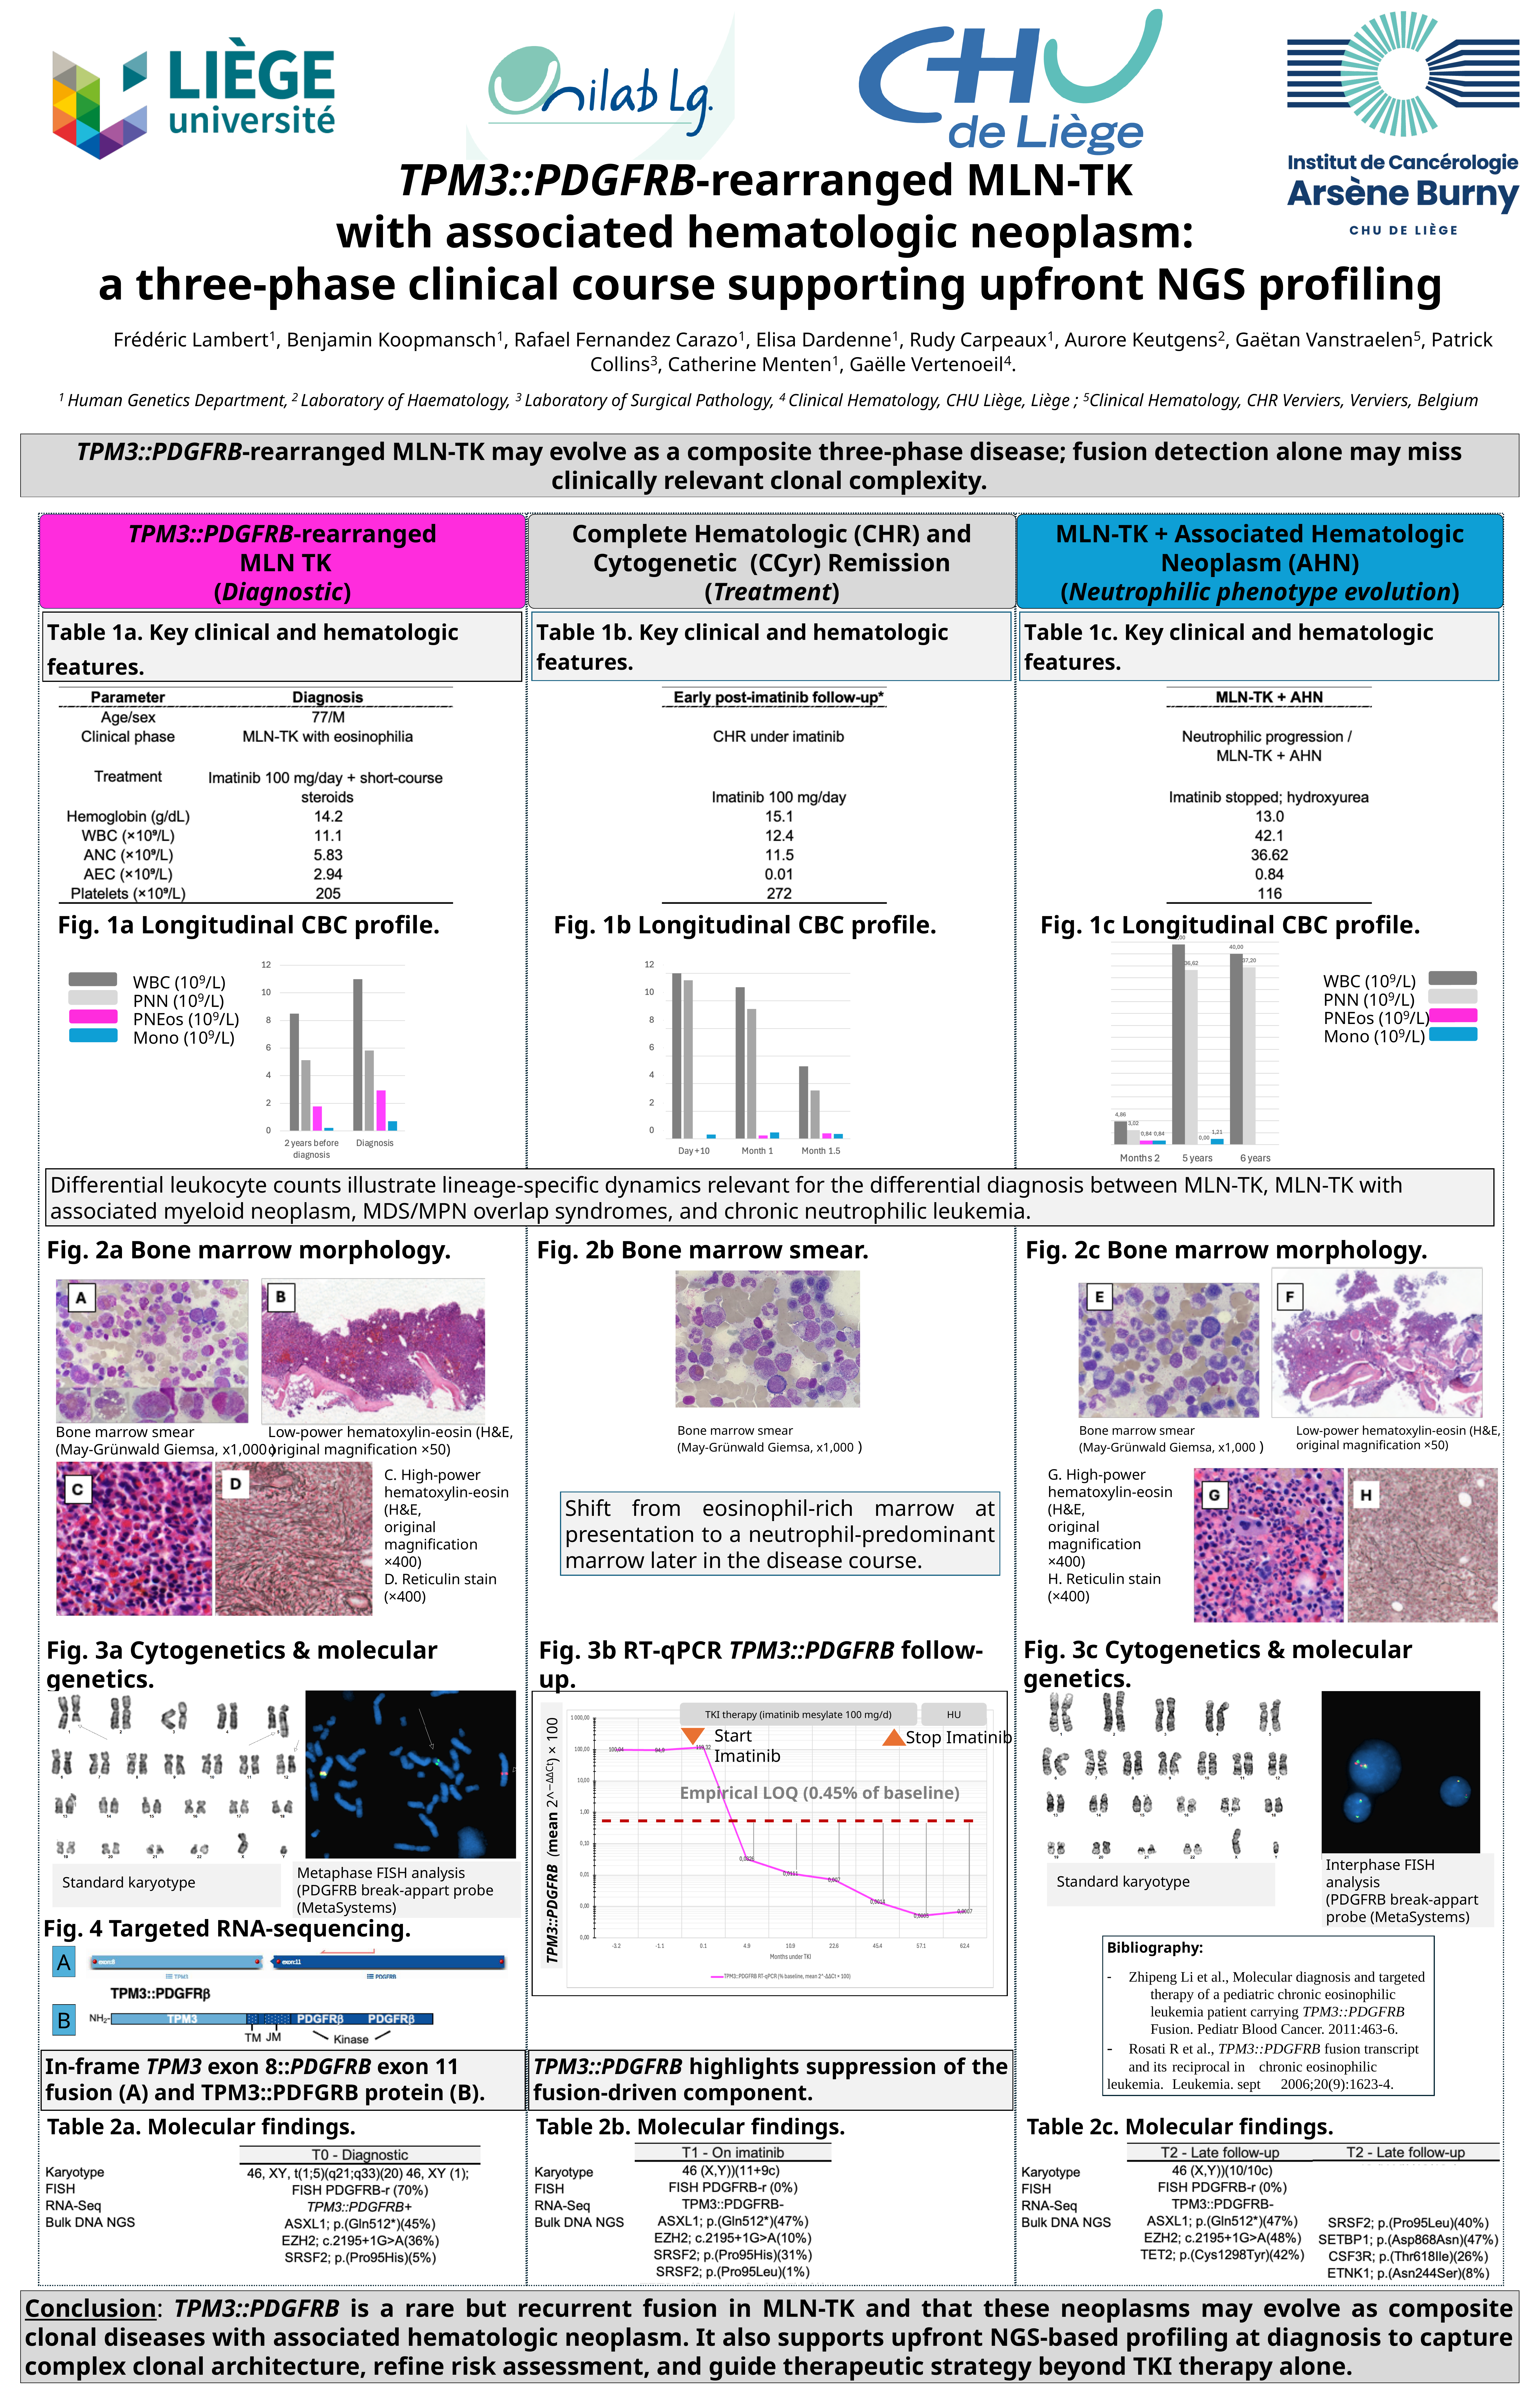

TPM3::PDGFRB-rearranged MLN-TK
with associated hematologic neoplasm:
a three-phase clinical course supporting upfront NGS profiling
Frédéric Lambert1, Benjamin Koopmansch1, Rafael Fernandez Carazo1, Elisa Dardenne1, Rudy Carpeaux1, Aurore Keutgens2, Gaëtan Vanstraelen5, Patrick Collins3, Catherine Menten1, Gaëlle Vertenoeil4.
1 Human Genetics Department, 2 Laboratory of Haematology, 3 Laboratory of Surgical Pathology, 4 Clinical Hematology, CHU Liège, Liège ; 5Clinical Hematology, CHR Verviers, Verviers, Belgium
TPM3::PDGFRB-rearranged MLN-TK may evolve as a composite three-phase disease; fusion detection alone may miss clinically relevant clonal complexity.
TPM3::PDGFRB-rearranged
 MLN TK
(Diagnostic)
Complete Hematologic (CHR) and Cytogenetic (CCyr) Remission
(Treatment)
MLN-TK + Associated Hematologic Neoplasm (AHN)
(Neutrophilic phenotype evolution)
Table 1a. Key clinical and hematologic
features.
Table 1b. Key clinical and hematologic features.
Table 1c. Key clinical and hematologic features.
Fig. 1a Longitudinal CBC profile.
Fig. 1b Longitudinal CBC profile.
Fig. 1c Longitudinal CBC profile.
WBC (109/L)
PNN (109/L)
PNEos (109/L)
Mono (109/L)
WBC (109/L)
PNN (109/L)
PNEos (109/L)
Mono (109/L)
Differential leukocyte counts illustrate lineage-specific dynamics relevant for the differential diagnosis between MLN-TK, MLN-TK with associated myeloid neoplasm, MDS/MPN overlap syndromes, and chronic neutrophilic leukemia.
Fig. 2a Bone marrow morphology.
Fig. 2b Bone marrow smear.
Fig. 2c Bone marrow morphology.
Bone marrow smear
(May-Grünwald Giemsa, x1,000 )
Low-power hematoxylin-eosin (H&E,
original magnification ×50)
Bone marrow smear
(May-Grünwald Giemsa, x1,000 )
Bone marrow smear
(May-Grünwald Giemsa, x1,000 )
Low-power hematoxylin-eosin (H&E,
original magnification ×50)
G. High-power hematoxylin-eosin (H&E,
original magnification ×400)
H. Reticulin stain (×400)
C. High-power hematoxylin-eosin (H&E,
original magnification ×400)
D. Reticulin stain (×400)
Shift from eosinophil-rich marrow at presentation to a neutrophil-predominant marrow later in the disease course.
Fig. 3c Cytogenetics & molecular genetics.
Fig. 3a Cytogenetics & molecular genetics.
Fig. 3b RT-qPCR TPM3::PDGFRB follow-up.
TKI therapy (imatinib mesylate 100 mg/d)
HU
Start Imatinib
Stop Imatinib
Empirical LOQ (0.45% of baseline)
TPM3::PDGFRB (mean 2^−ΔΔCt) × 100
Interphase FISH analysis
(PDGFRB break-appart probe (MetaSystems)
Metaphase FISH analysis (PDGFRB break-appart probe (MetaSystems)
 Standard karyotype
 Standard karyotype
Fig. 4 Targeted RNA-sequencing.
Bibliography:
Zhipeng Li et al., Molecular diagnosis and targeted therapy of a pediatric chronic eosinophilic leukemia patient carrying TPM3::PDGFRB Fusion. Pediatr Blood Cancer. 2011:463‑6.
- 	Rosati R et al., TPM3::PDGFRB 	fusion transcript 	and its 	reciprocal in 	chronic eosinophilic 	leukemia. 	Leukemia. sept 	2006;20(9):1623‑4.
A
B
In-frame TPM3 exon 8::PDGFRB exon 11 fusion (A) and TPM3::PDFGRB protein (B).
TPM3::PDGFRB highlights suppression of the fusion-driven component.
Table 2a. Molecular findings.
Table 2b. Molecular findings.
Table 2c. Molecular findings.
Conclusion: TPM3::PDGFRB is a rare but recurrent fusion in MLN-TK and that these neoplasms may evolve as composite clonal diseases with associated hematologic neoplasm. It also supports upfront NGS-based profiling at diagnosis to capture complex clonal architecture, refine risk assessment, and guide therapeutic strategy beyond TKI therapy alone.